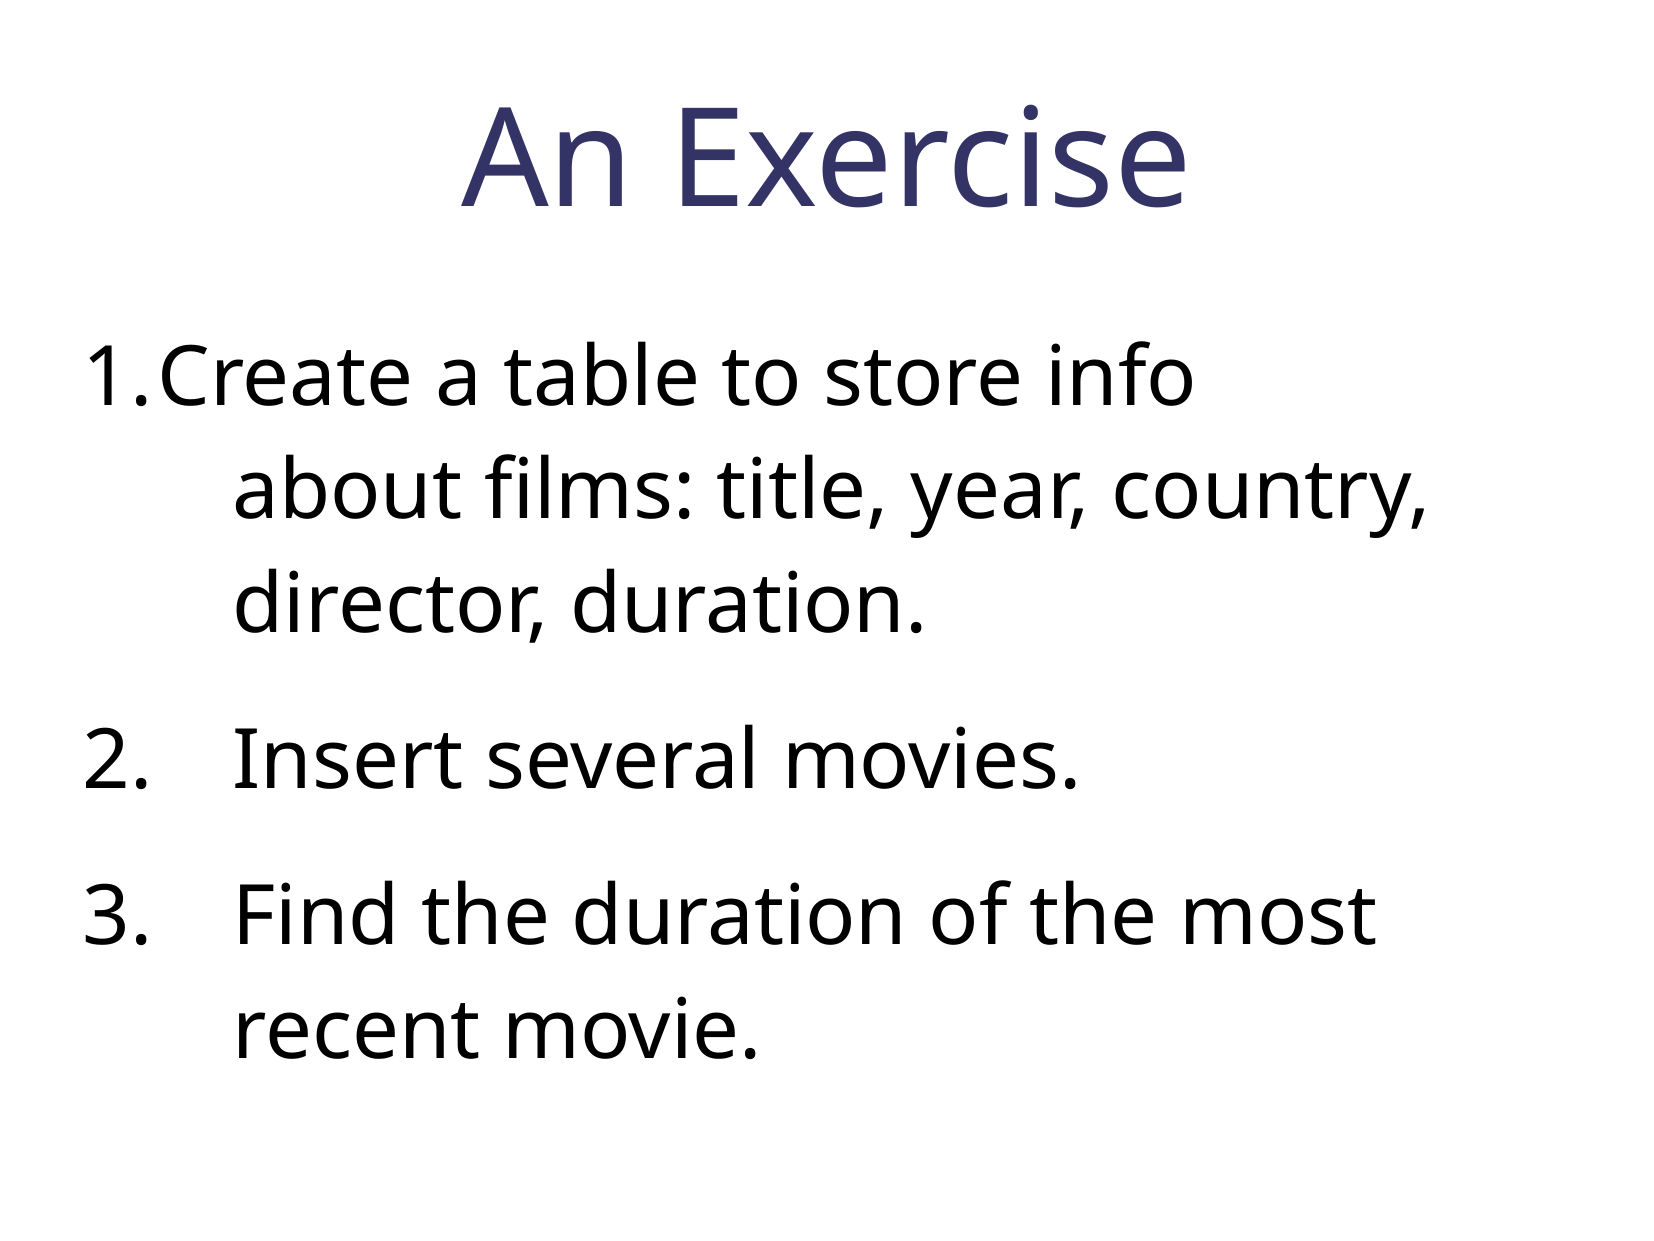

# An Exercise
1.	Create a table to store info
		about films: title, year, country,
		director, duration.
2. 	Insert several movies.
3. 	Find the duration of the most
 		recent movie.